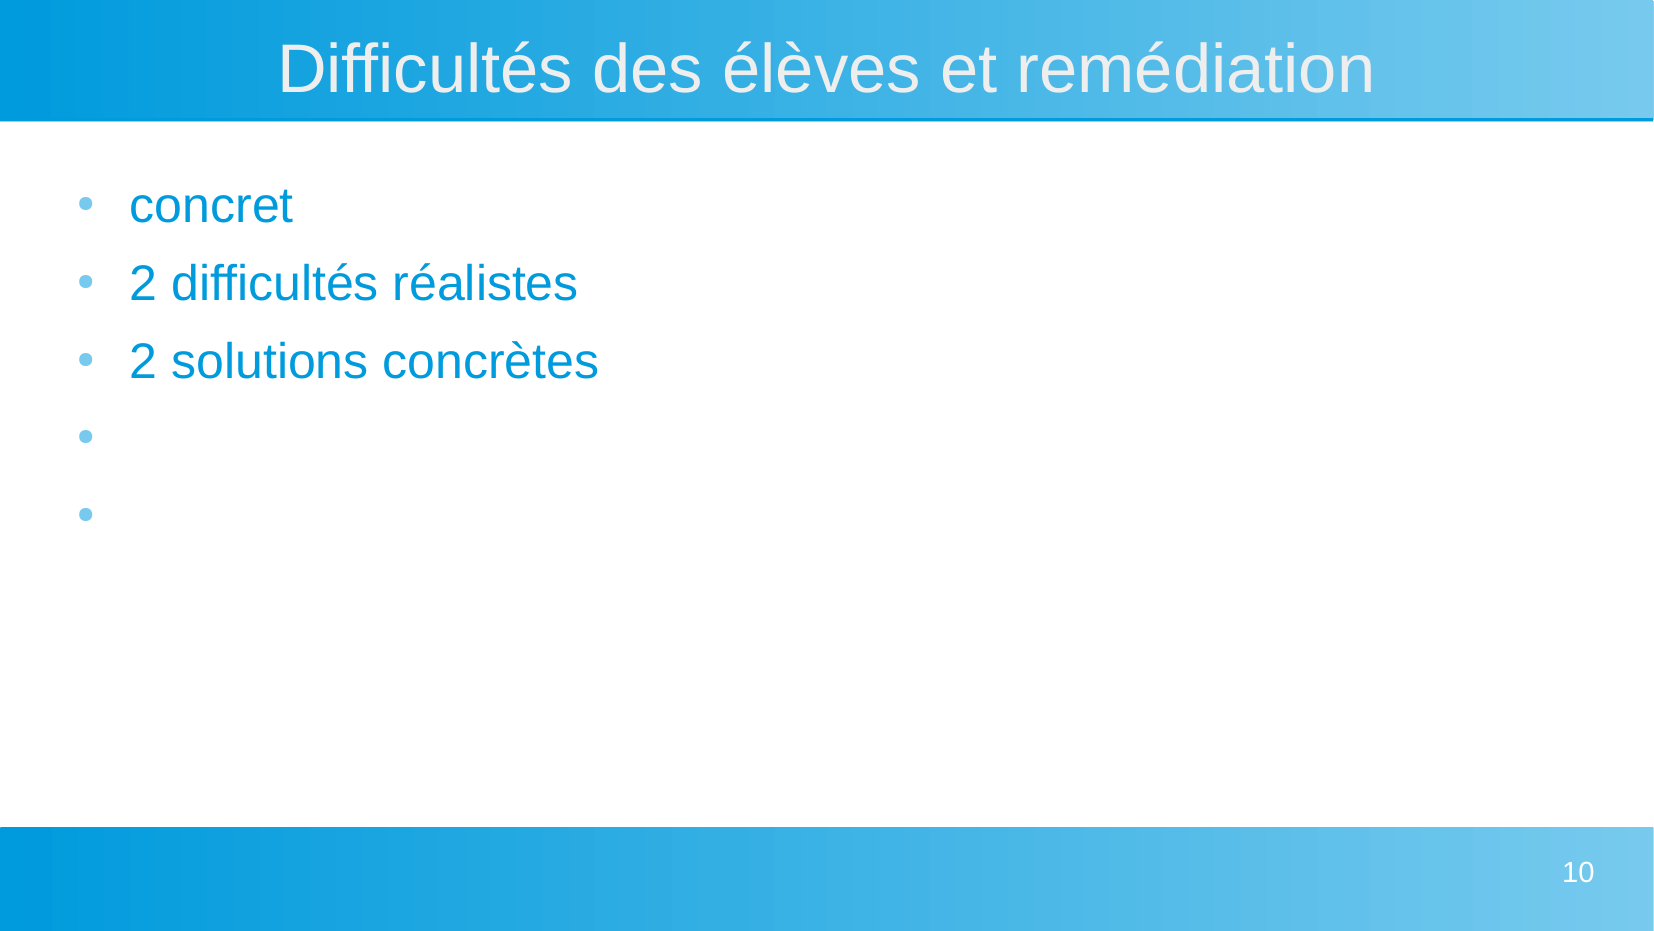

# Difficultés des élèves et remédiation
concret
2 difficultés réalistes
2 solutions concrètes
10